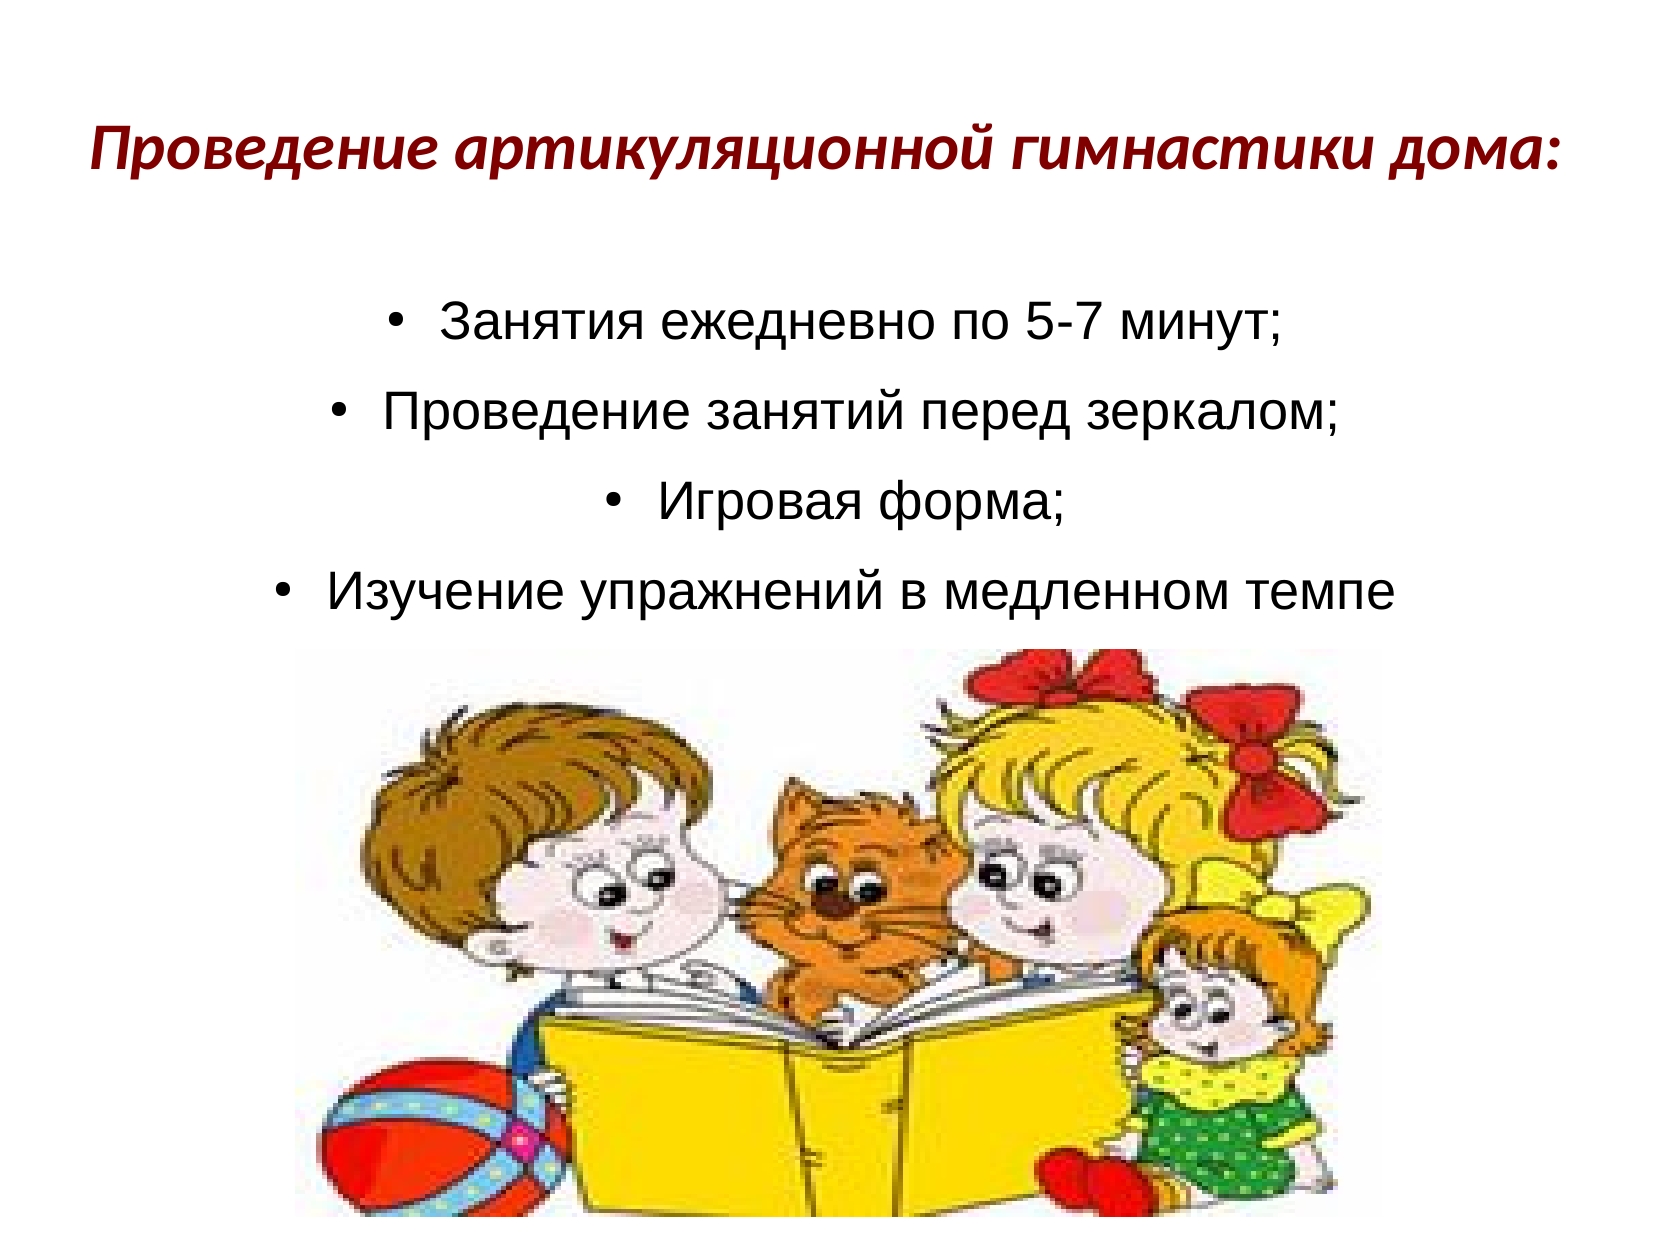

# Проведение артикуляционной гимнастики дома:
Занятия ежедневно по 5-7 минут;
Проведение занятий перед зеркалом;
Игровая форма;
Изучение упражнений в медленном темпе